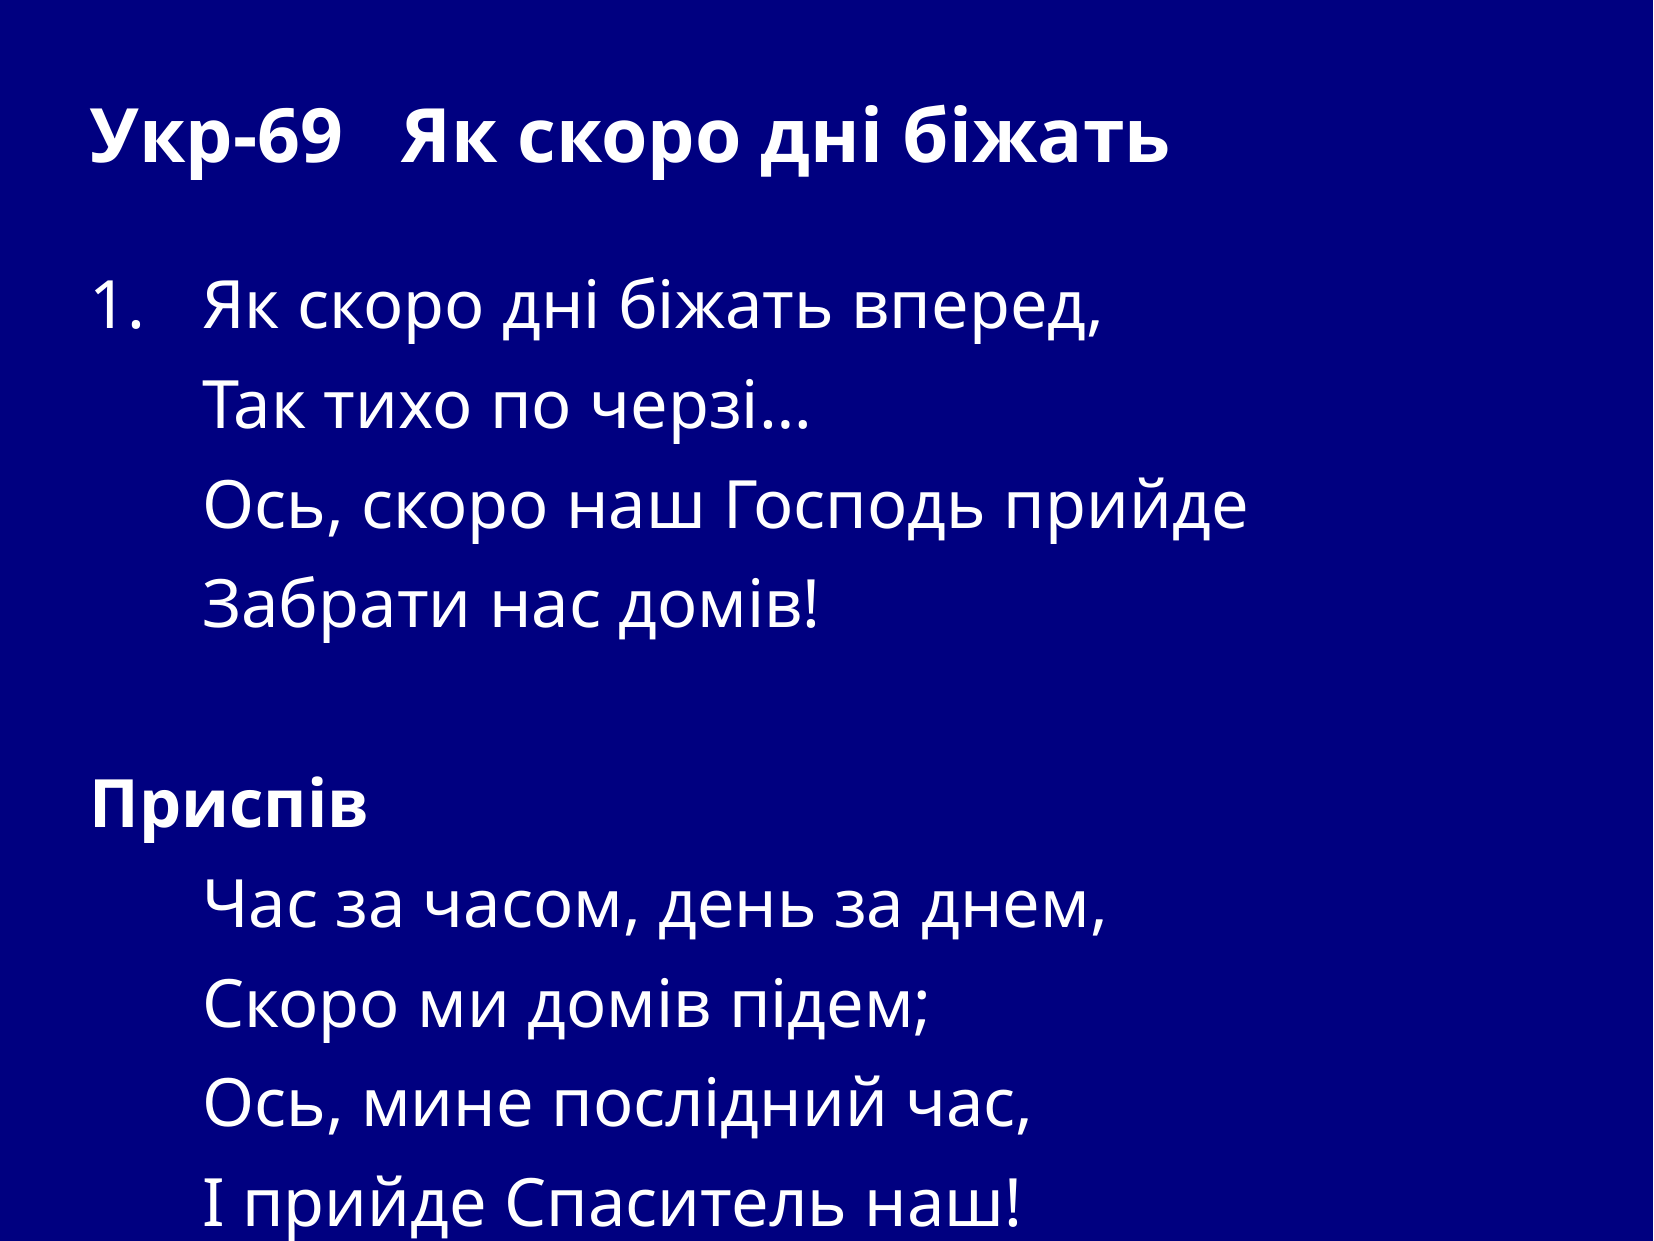

Укр-69 Як скоро дні біжать
1.	Як скоро дні біжать вперед,
	Так тихо по черзі…
	Ось, скоро наш Господь прийде
	Забрати нас домів!
Приспів
	Час за часом, день за днем,
	Скоро ми домів підем;
	Ось, мине послідний час,
	І прийде Спаситель наш!